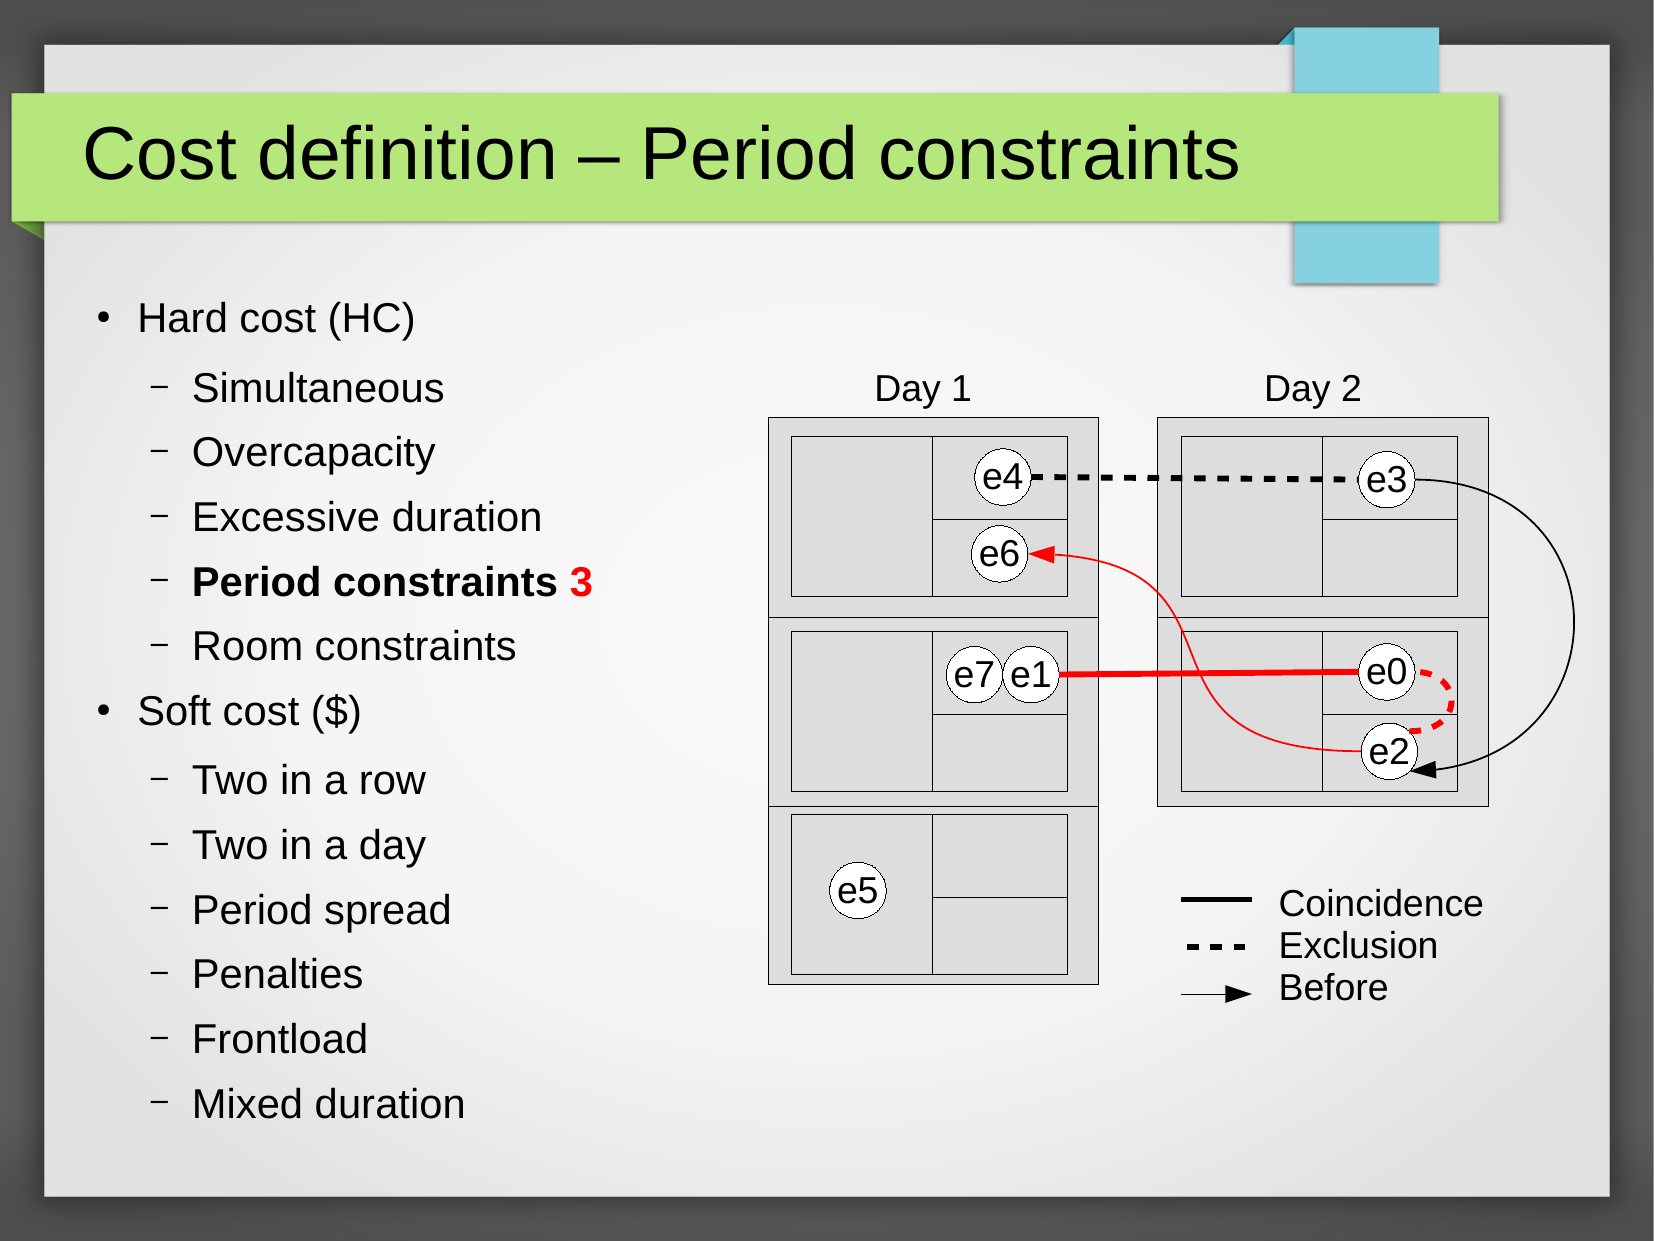

# Cost definition – Period constraints
Hard cost (HC)
Simultaneous
Overcapacity
Excessive duration
Period constraints 3
Room constraints
Soft cost ($)
Two in a row
Two in a day
Period spread
Penalties
Frontload
Mixed duration
Day 1
Day 2
e4
e3
e6
e0
e7
e1
e2
e5
Coincidence
Exclusion
Before